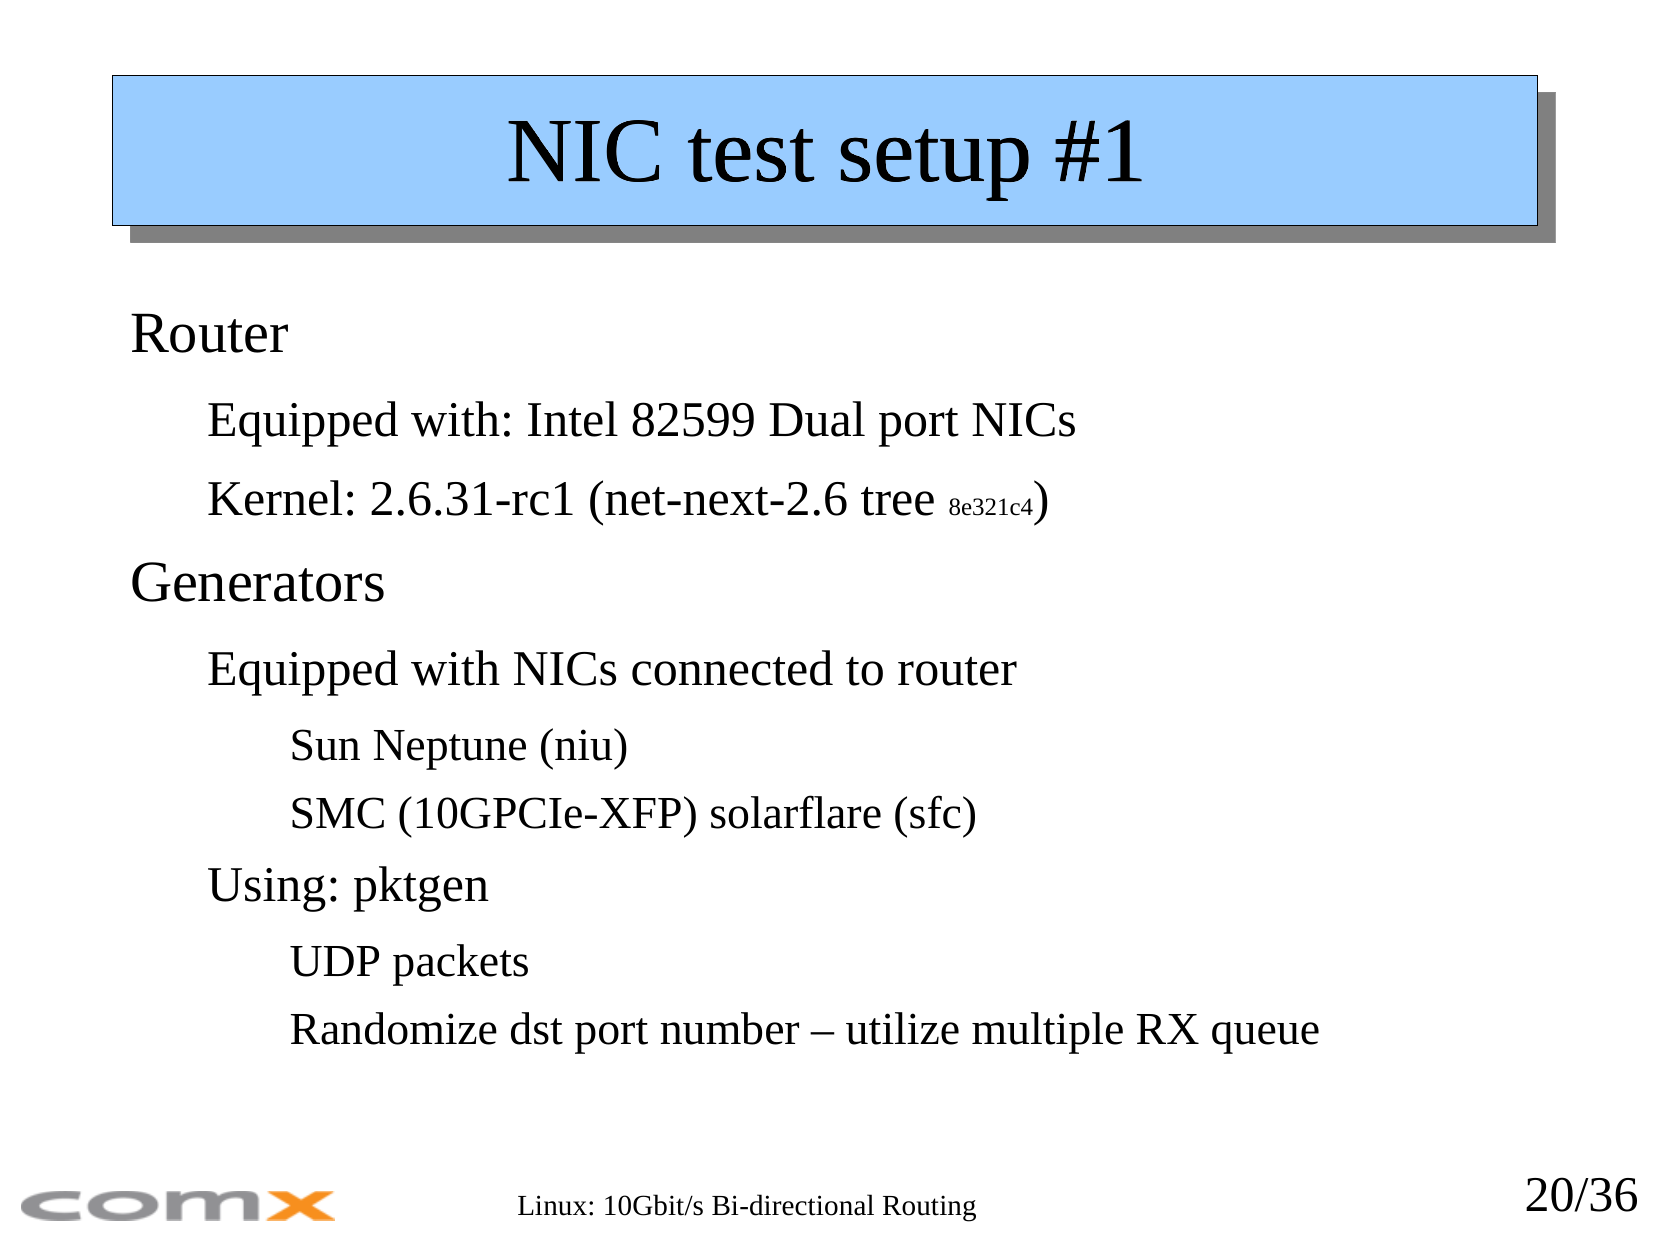

# NIC test setup #1
Router
Equipped with: Intel 82599 Dual port NICs
Kernel: 2.6.31-rc1 (net-next-2.6 tree 8e321c4)
Generators
Equipped with NICs connected to router
Sun Neptune (niu)
SMC (10GPCIe-XFP) solarflare (sfc)
Using: pktgen
UDP packets
Randomize dst port number – utilize multiple RX queue